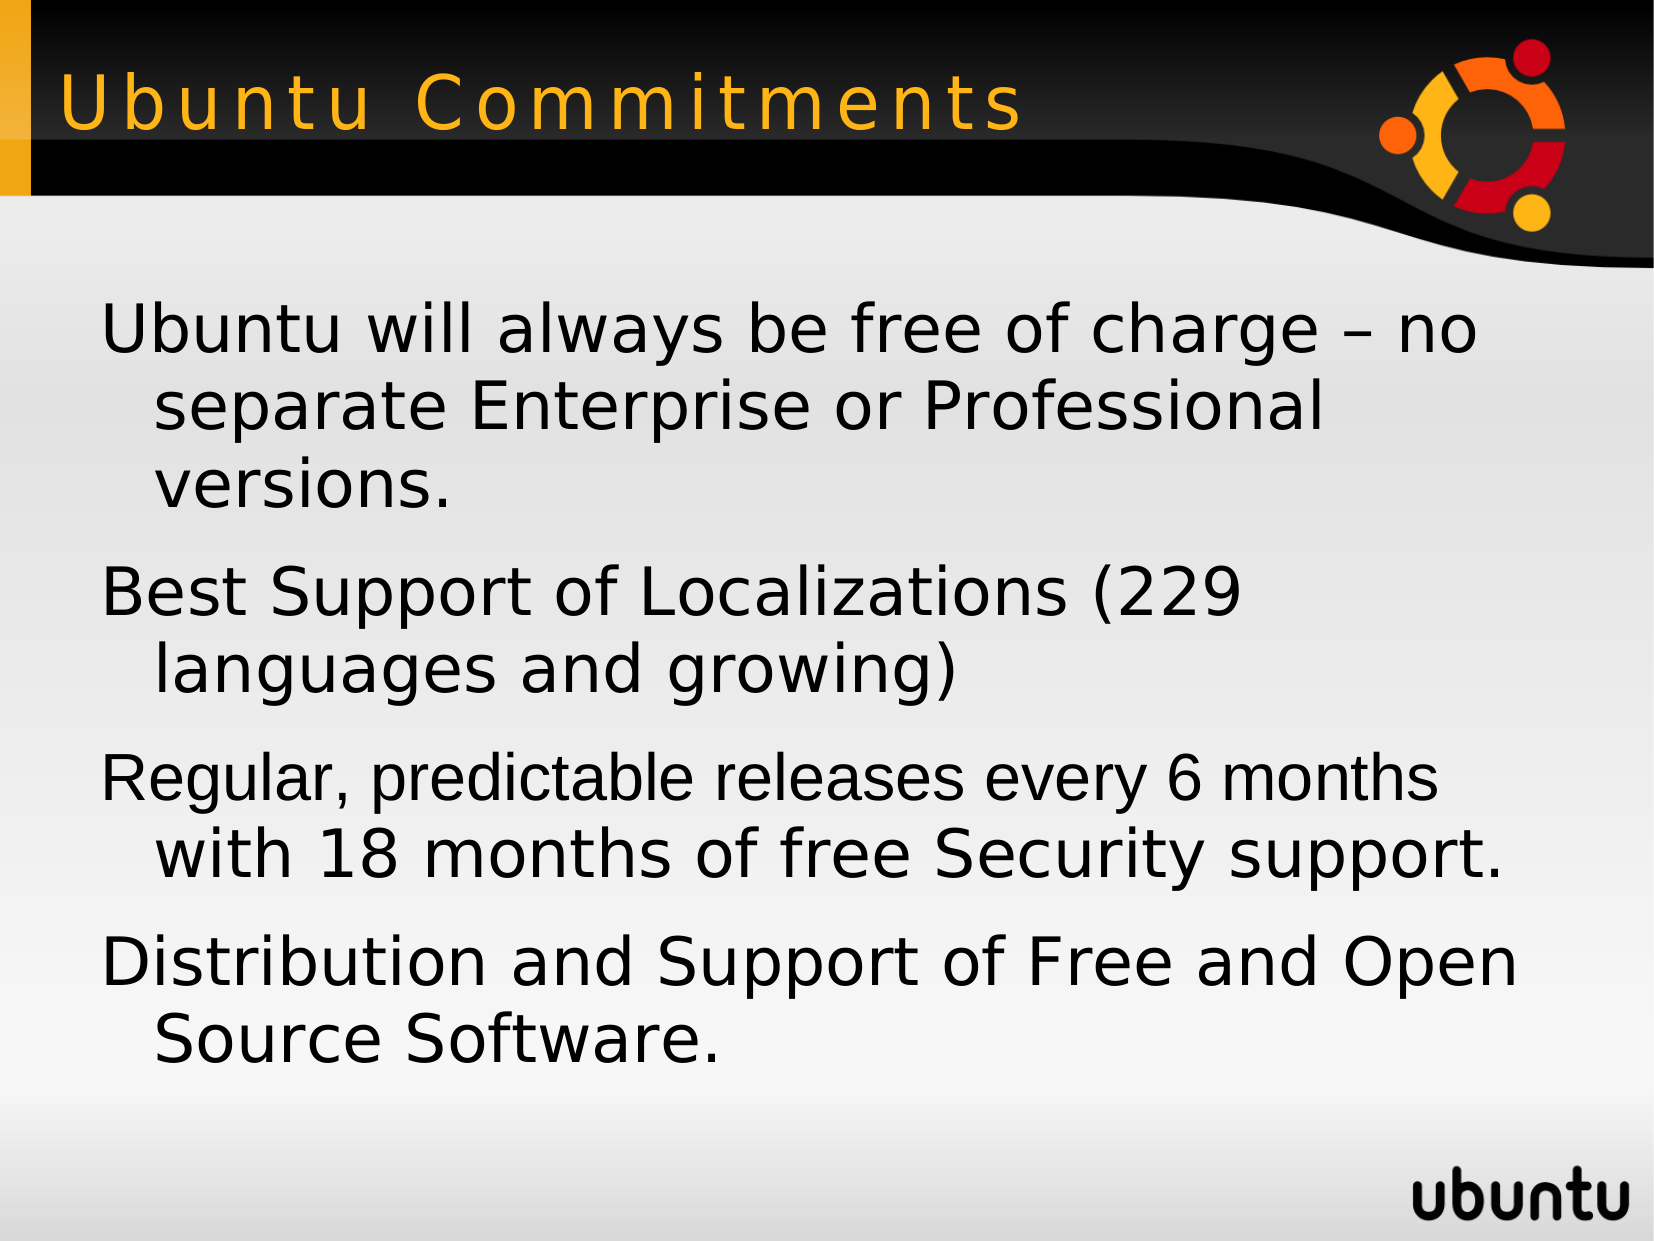

# Ubuntu Commitments
Ubuntu will always be free of charge – no separate Enterprise or Professional versions.
Best Support of Localizations (229 languages and growing)
Regular, predictable releases every 6 months with 18 months of free Security support.
Distribution and Support of Free and Open Source Software.